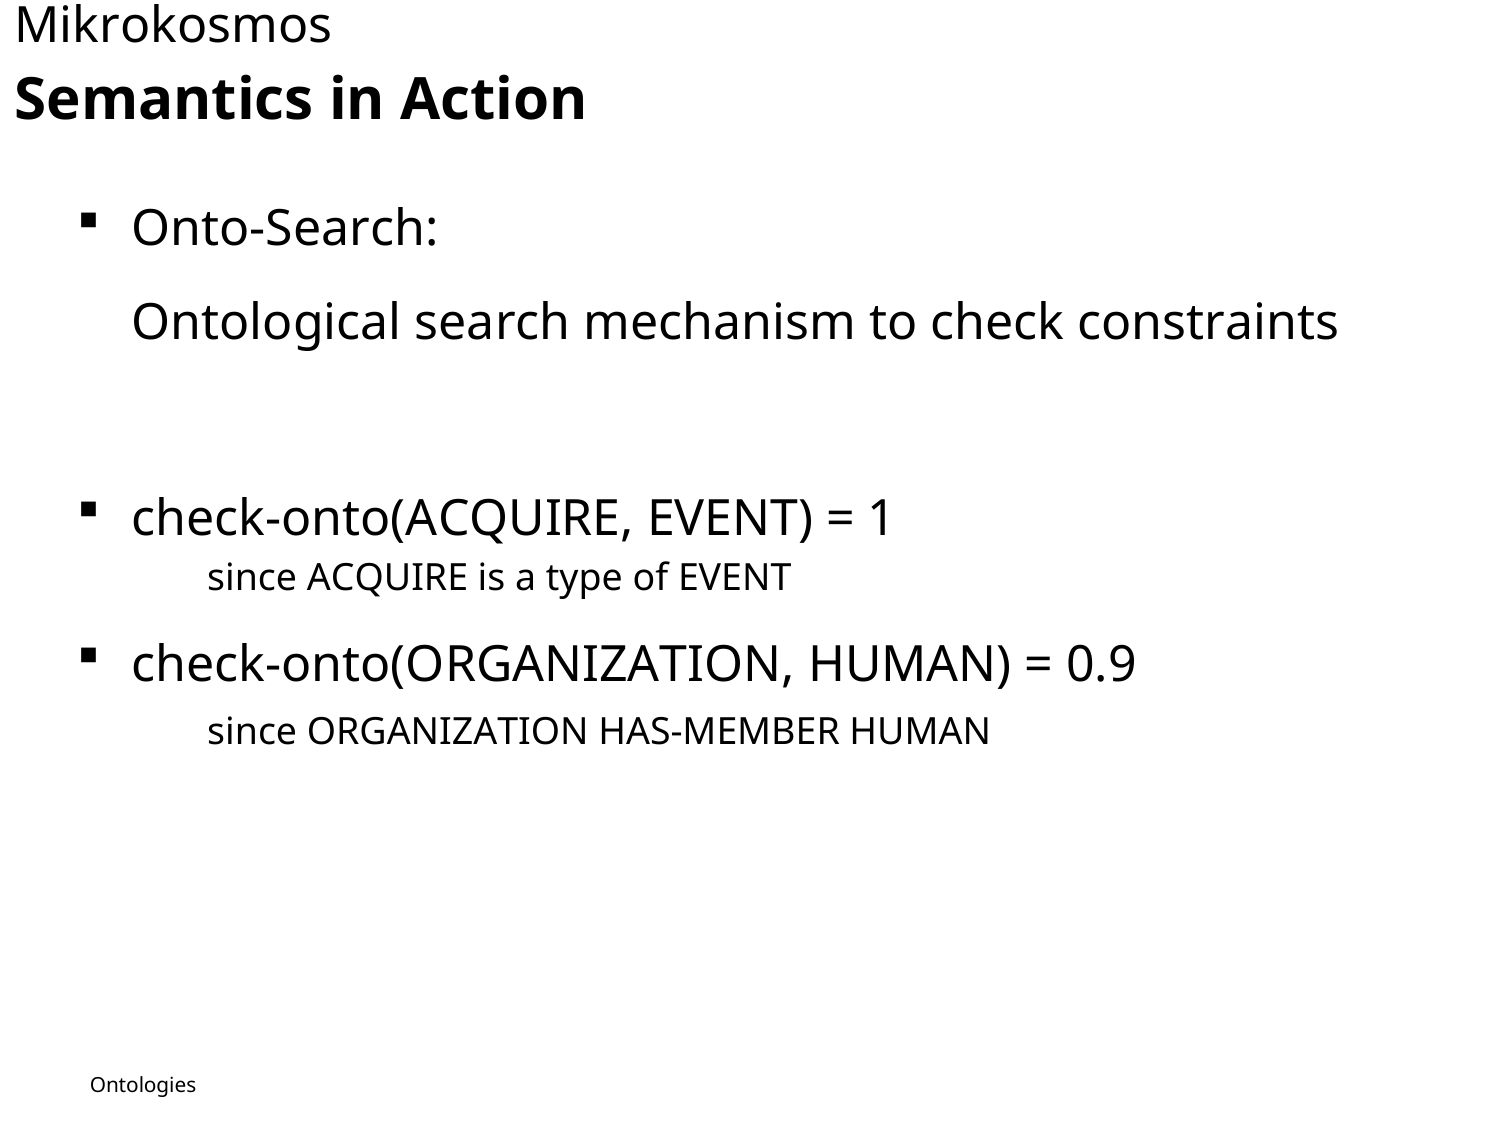

Mikrokosmos
Semantics in Action
# Onto-Search:
Ontological search mechanism to check constraints
check-onto(ACQUIRE, EVENT) = 1
	since ACQUIRE is a type of EVENT
check-onto(ORGANIZATION, HUMAN) = 0.9
		since ORGANIZATION HAS-MEMBER HUMAN